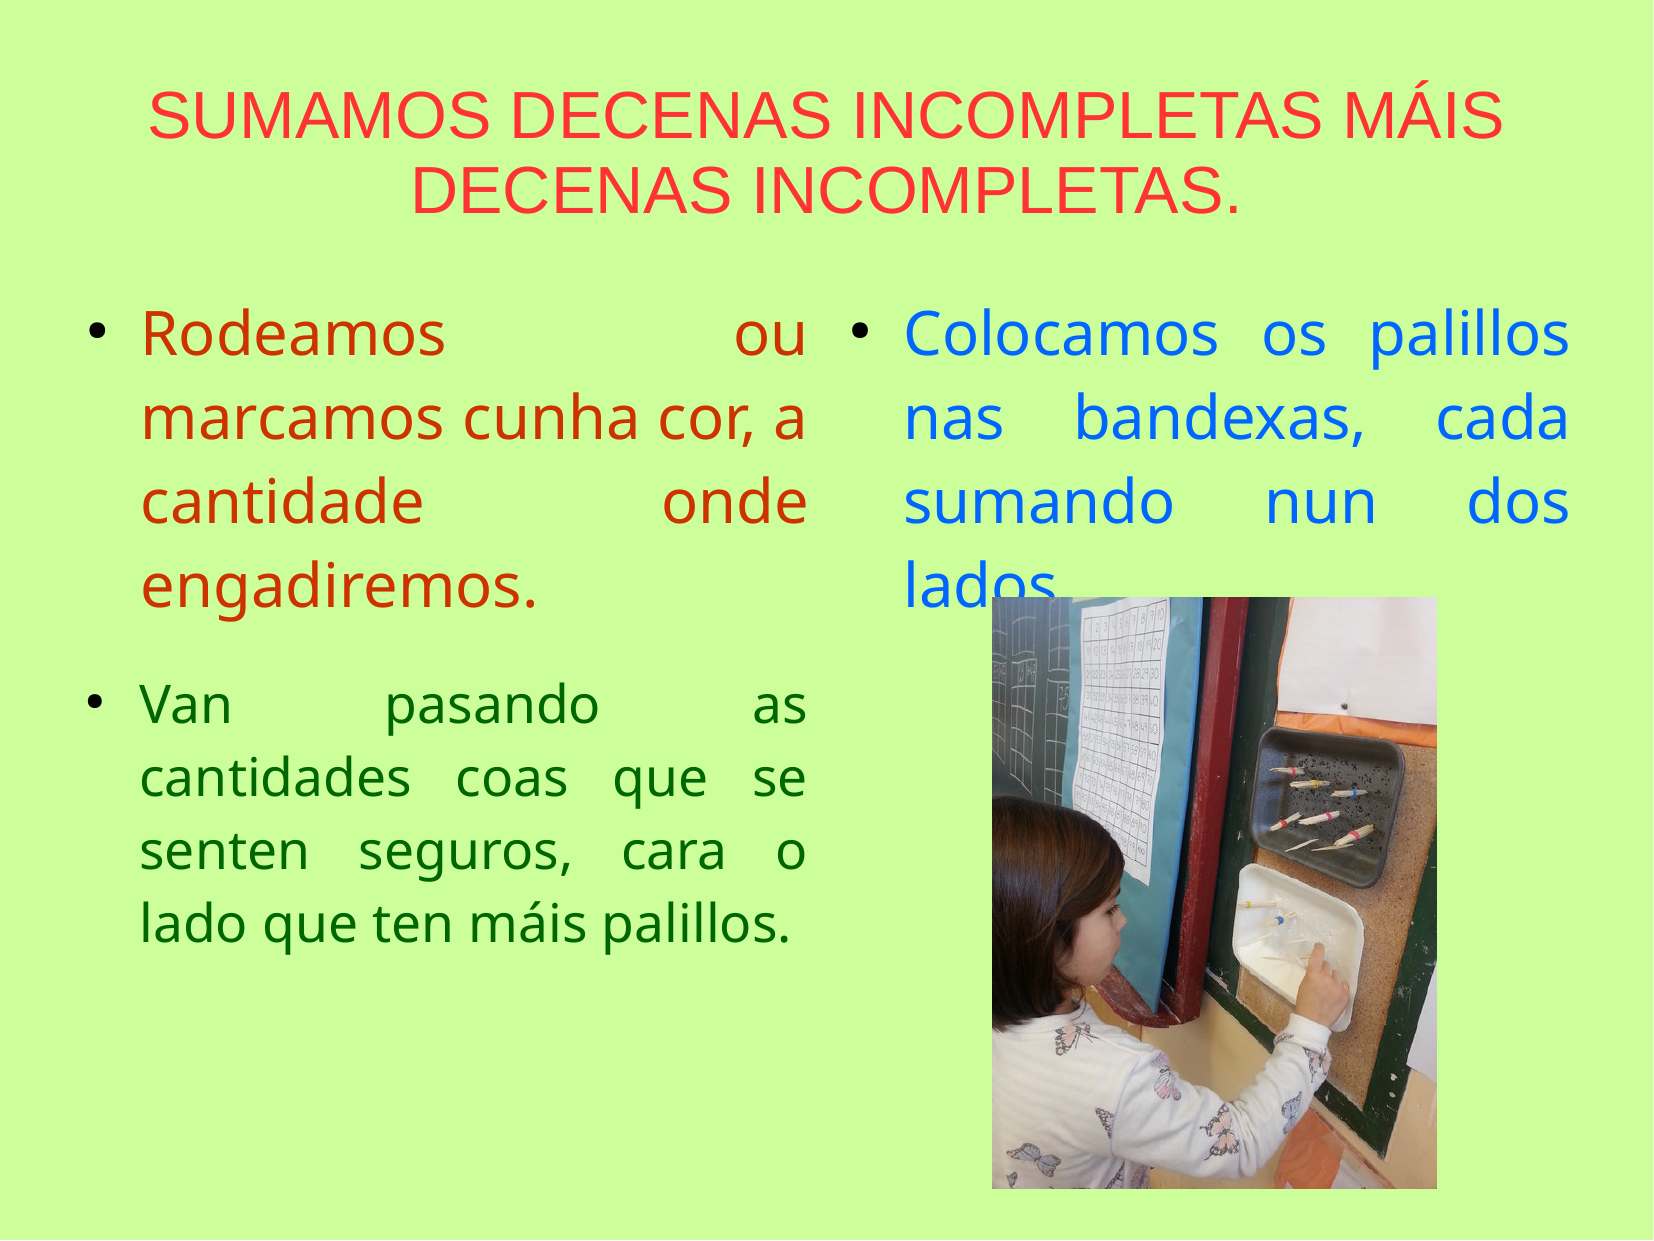

# SUMAMOS DECENAS INCOMPLETAS MÁIS DECENAS INCOMPLETAS.
Rodeamos ou marcamos cunha cor, a cantidade onde engadiremos.
Colocamos os palillos nas bandexas, cada sumando nun dos lados.
Van pasando as cantidades coas que se senten seguros, cara o lado que ten máis palillos.